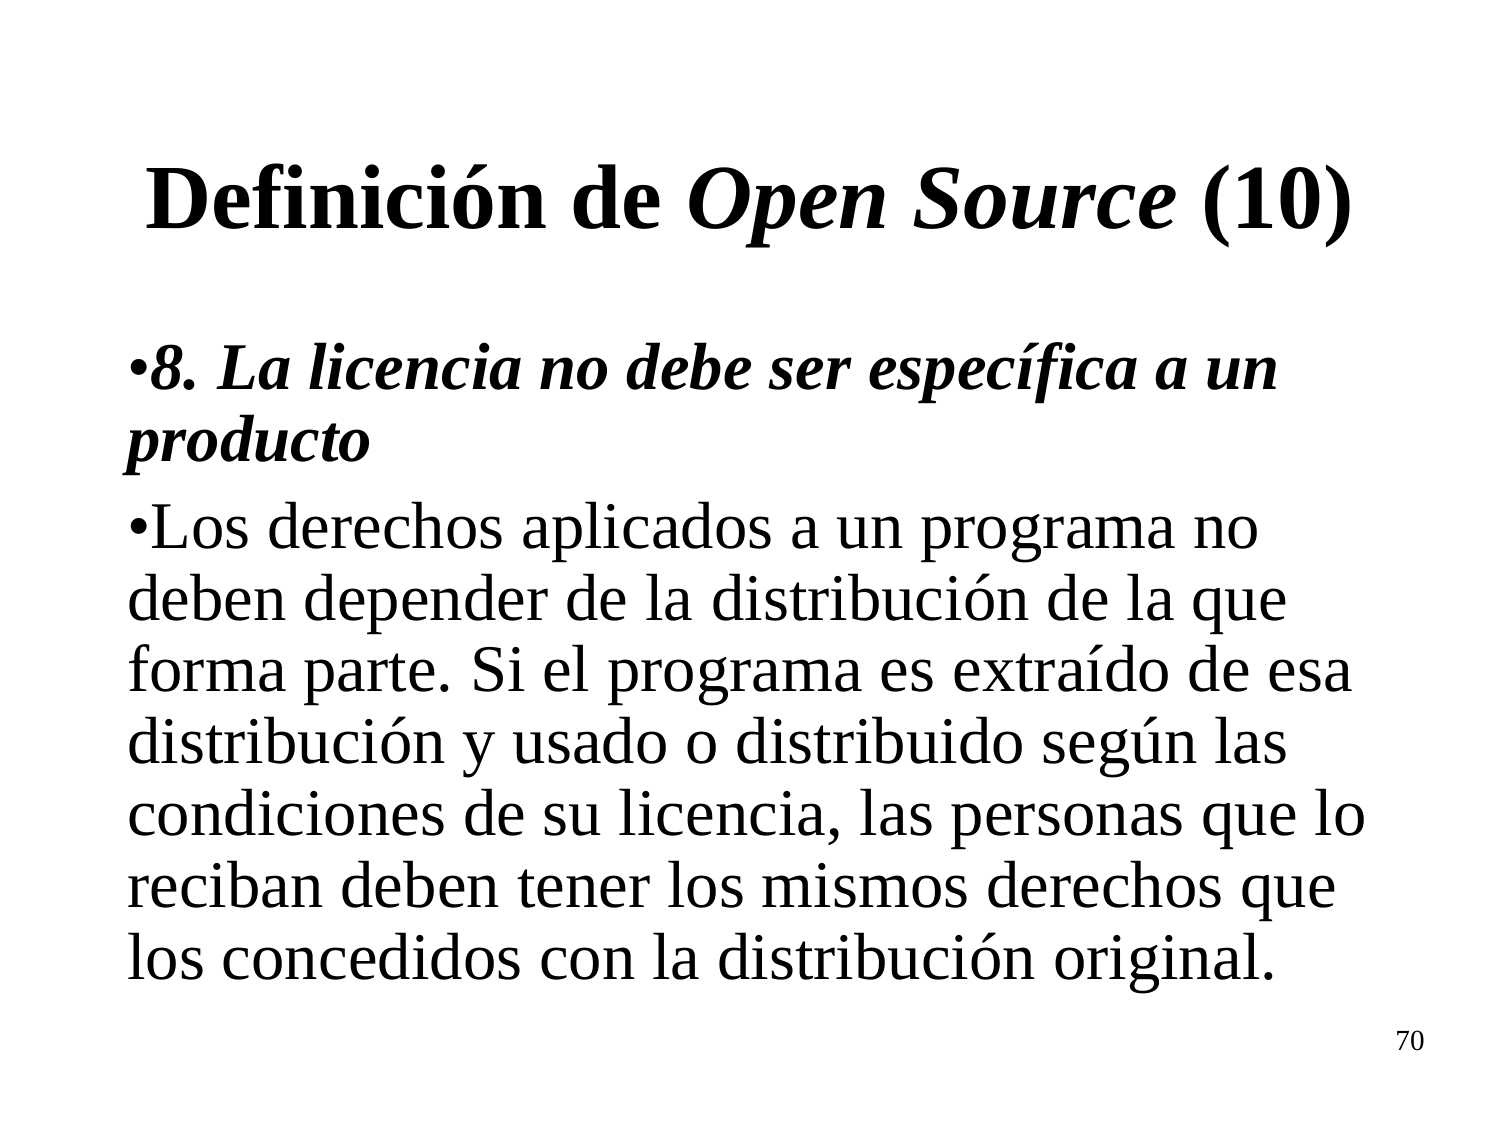

# Definición de Open Source (10)
8. La licencia no debe ser específica a un producto
Los derechos aplicados a un programa no deben depender de la distribución de la que forma parte. Si el programa es extraído de esa distribución y usado o distribuido según las condiciones de su licencia, las personas que lo reciban deben tener los mismos derechos que los concedidos con la distribución original.
70